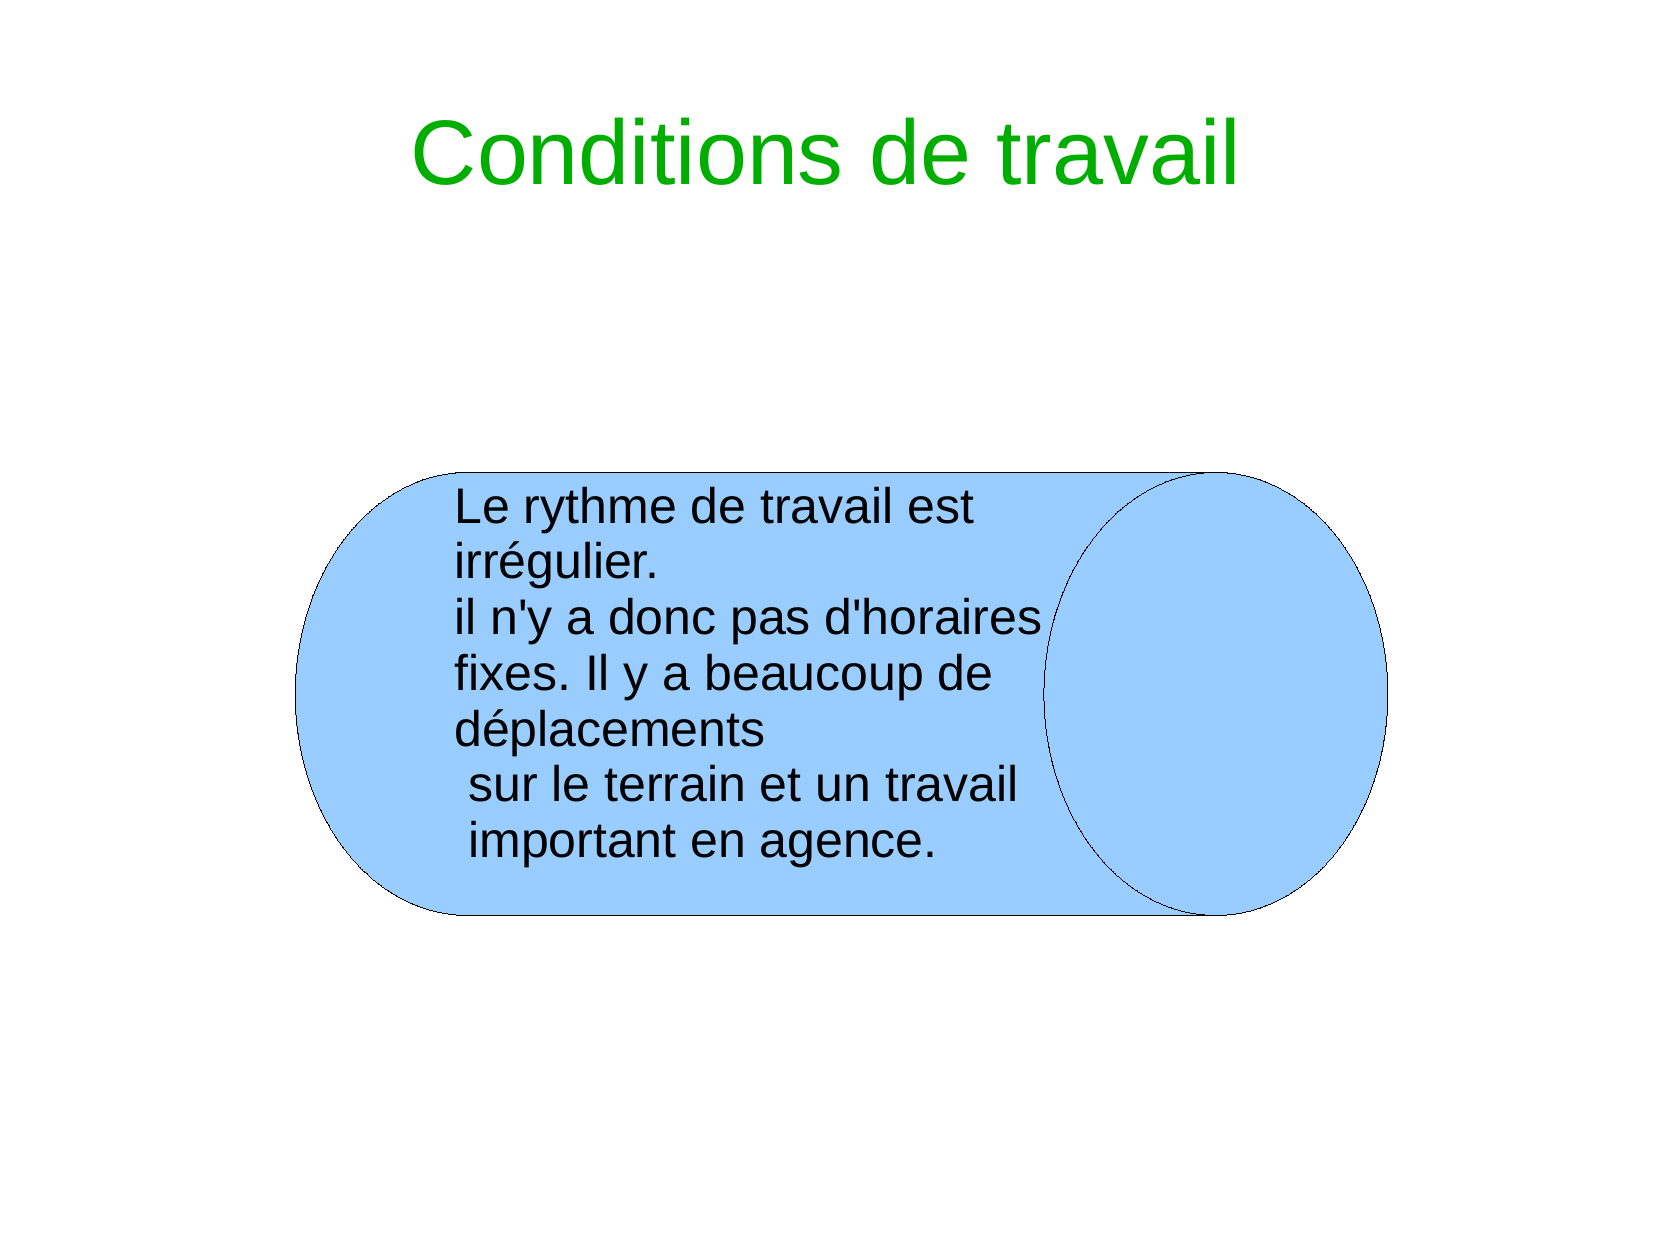

# Conditions de travail
Le rythme de travail est
irrégulier.
il n'y a donc pas d'horaires
fixes. Il y a beaucoup de
déplacements
 sur le terrain et un travail
 important en agence.